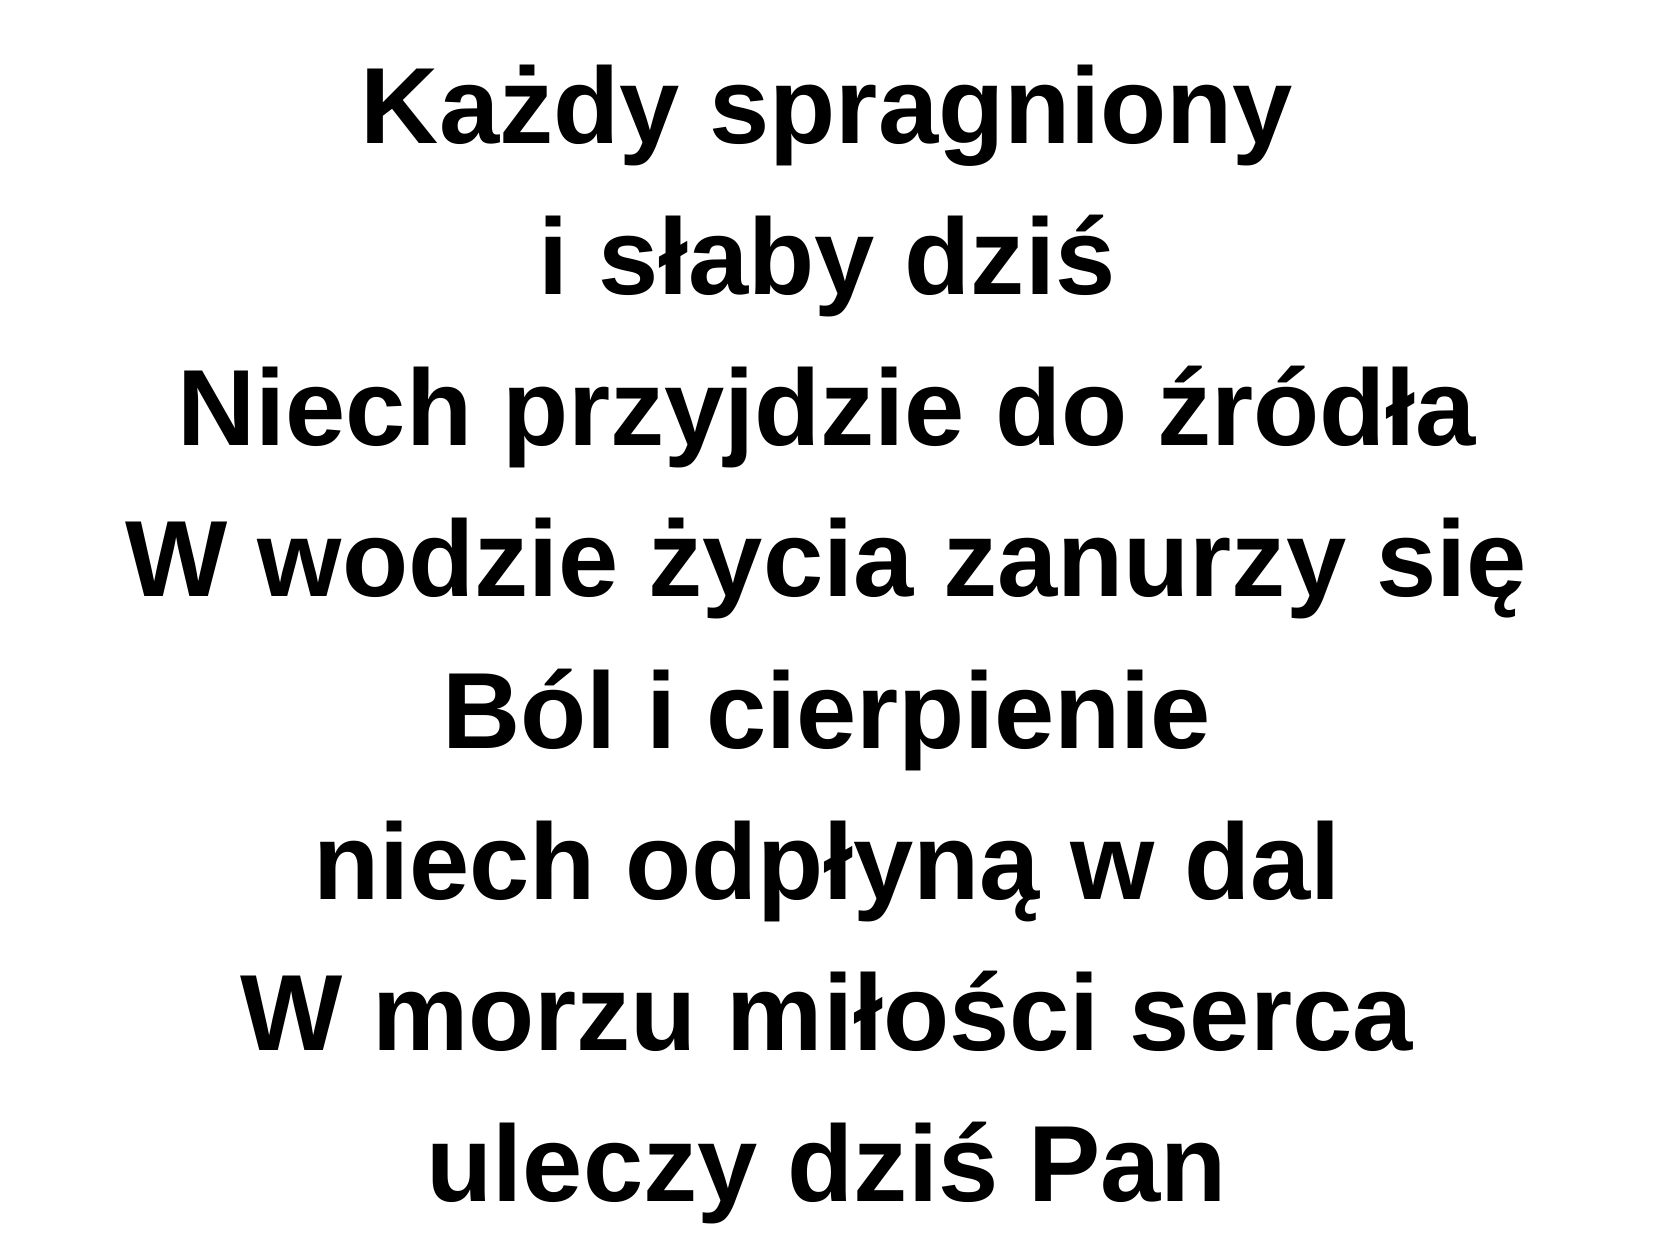

# Każdy spragniony
i słaby dziś
Niech przyjdzie do źródła
W wodzie życia zanurzy się
Ból i cierpienie
niech odpłyną w dal
W morzu miłości serca
uleczy dziś Pan